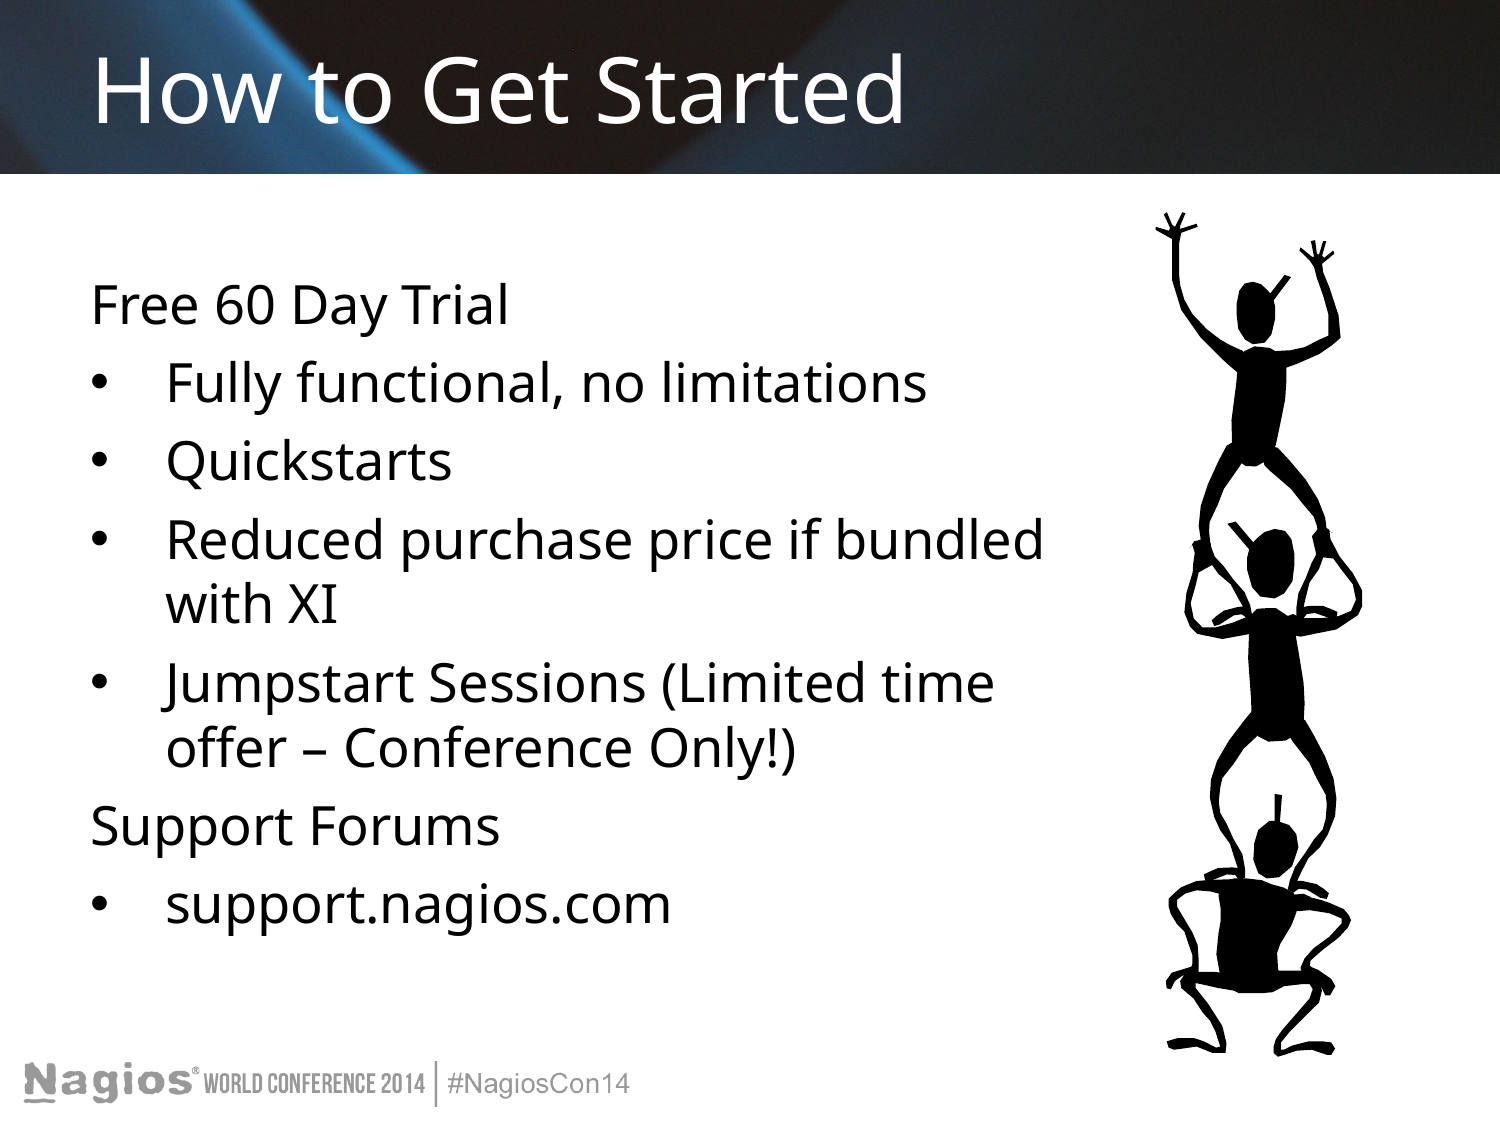

# How to Get Started
Free 60 Day Trial
Fully functional, no limitations
Quickstarts
Reduced purchase price if bundled with XI
Jumpstart Sessions (Limited time offer – Conference Only!)
Support Forums
support.nagios.com